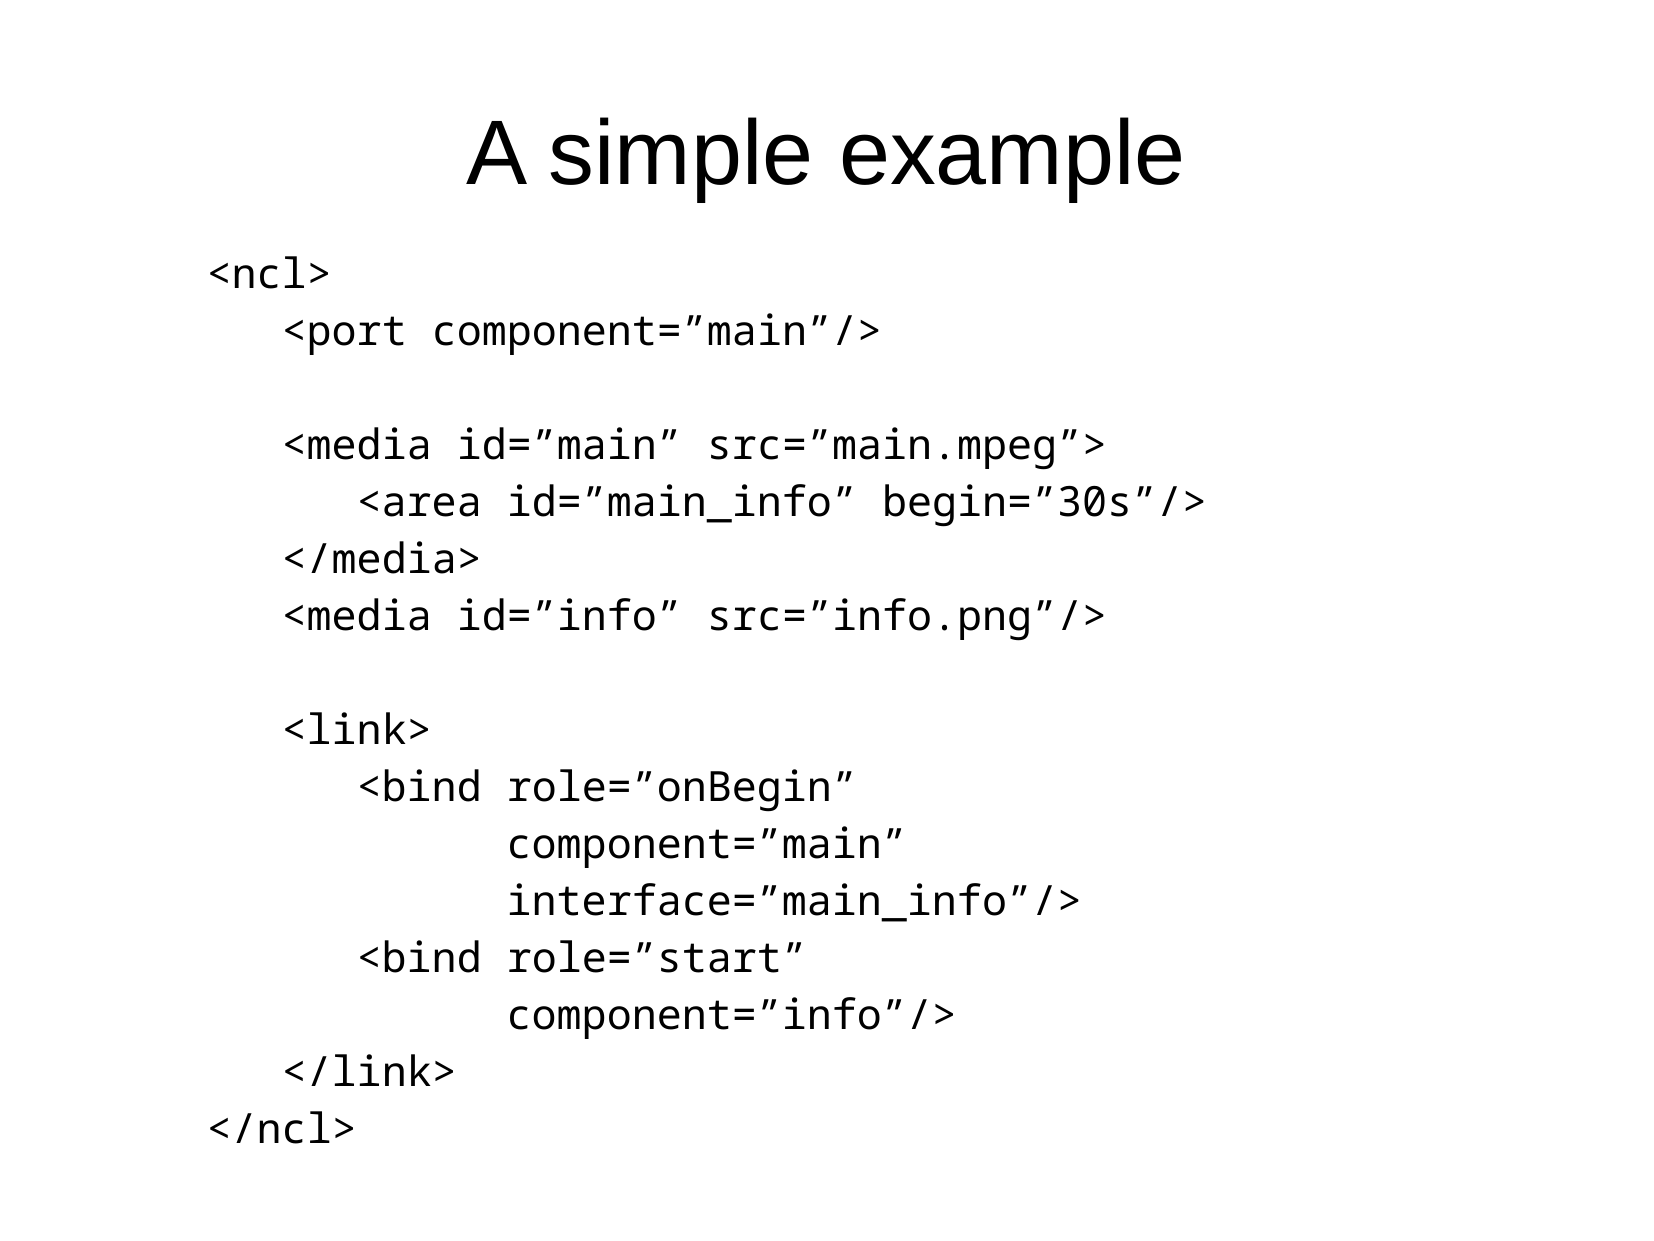

# A simple example
<ncl>
 <port component=”main”/>
 <media id=”main” src=”main.mpeg”>
 <area id=”main_info” begin=”30s”/>
 </media>
 <media id=”info” src=”info.png”/>
 <link>
 <bind role=”onBegin”
 component=”main”
 interface=”main_info”/>
 <bind role=”start”
 component=”info”/>
 </link>
</ncl>